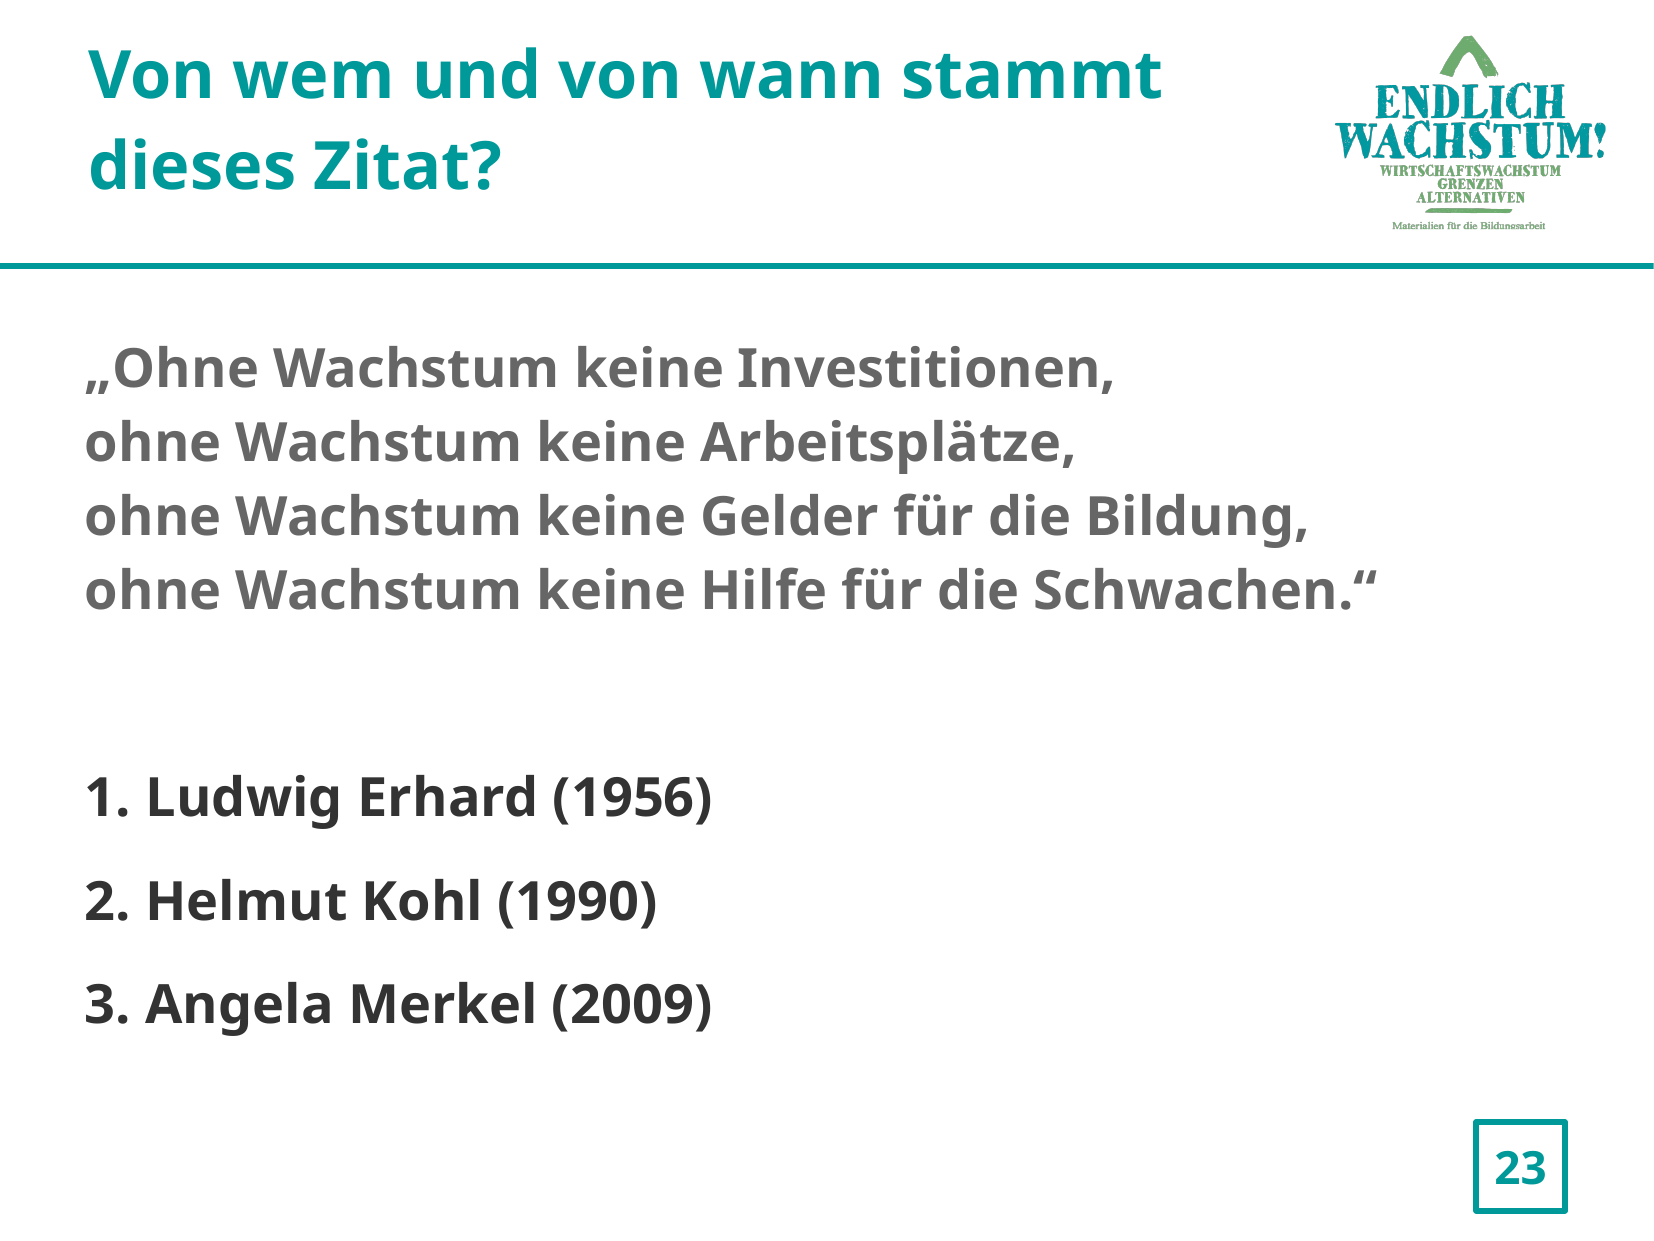

# Von wem und von wann stammt dieses Zitat?
„Ohne Wachstum keine Investitionen,
ohne Wachstum keine Arbeitsplätze,
ohne Wachstum keine Gelder für die Bildung,
ohne Wachstum keine Hilfe für die Schwachen.“
1. Ludwig Erhard (1956)
2. Helmut Kohl (1990)
3. Angela Merkel (2009)
23